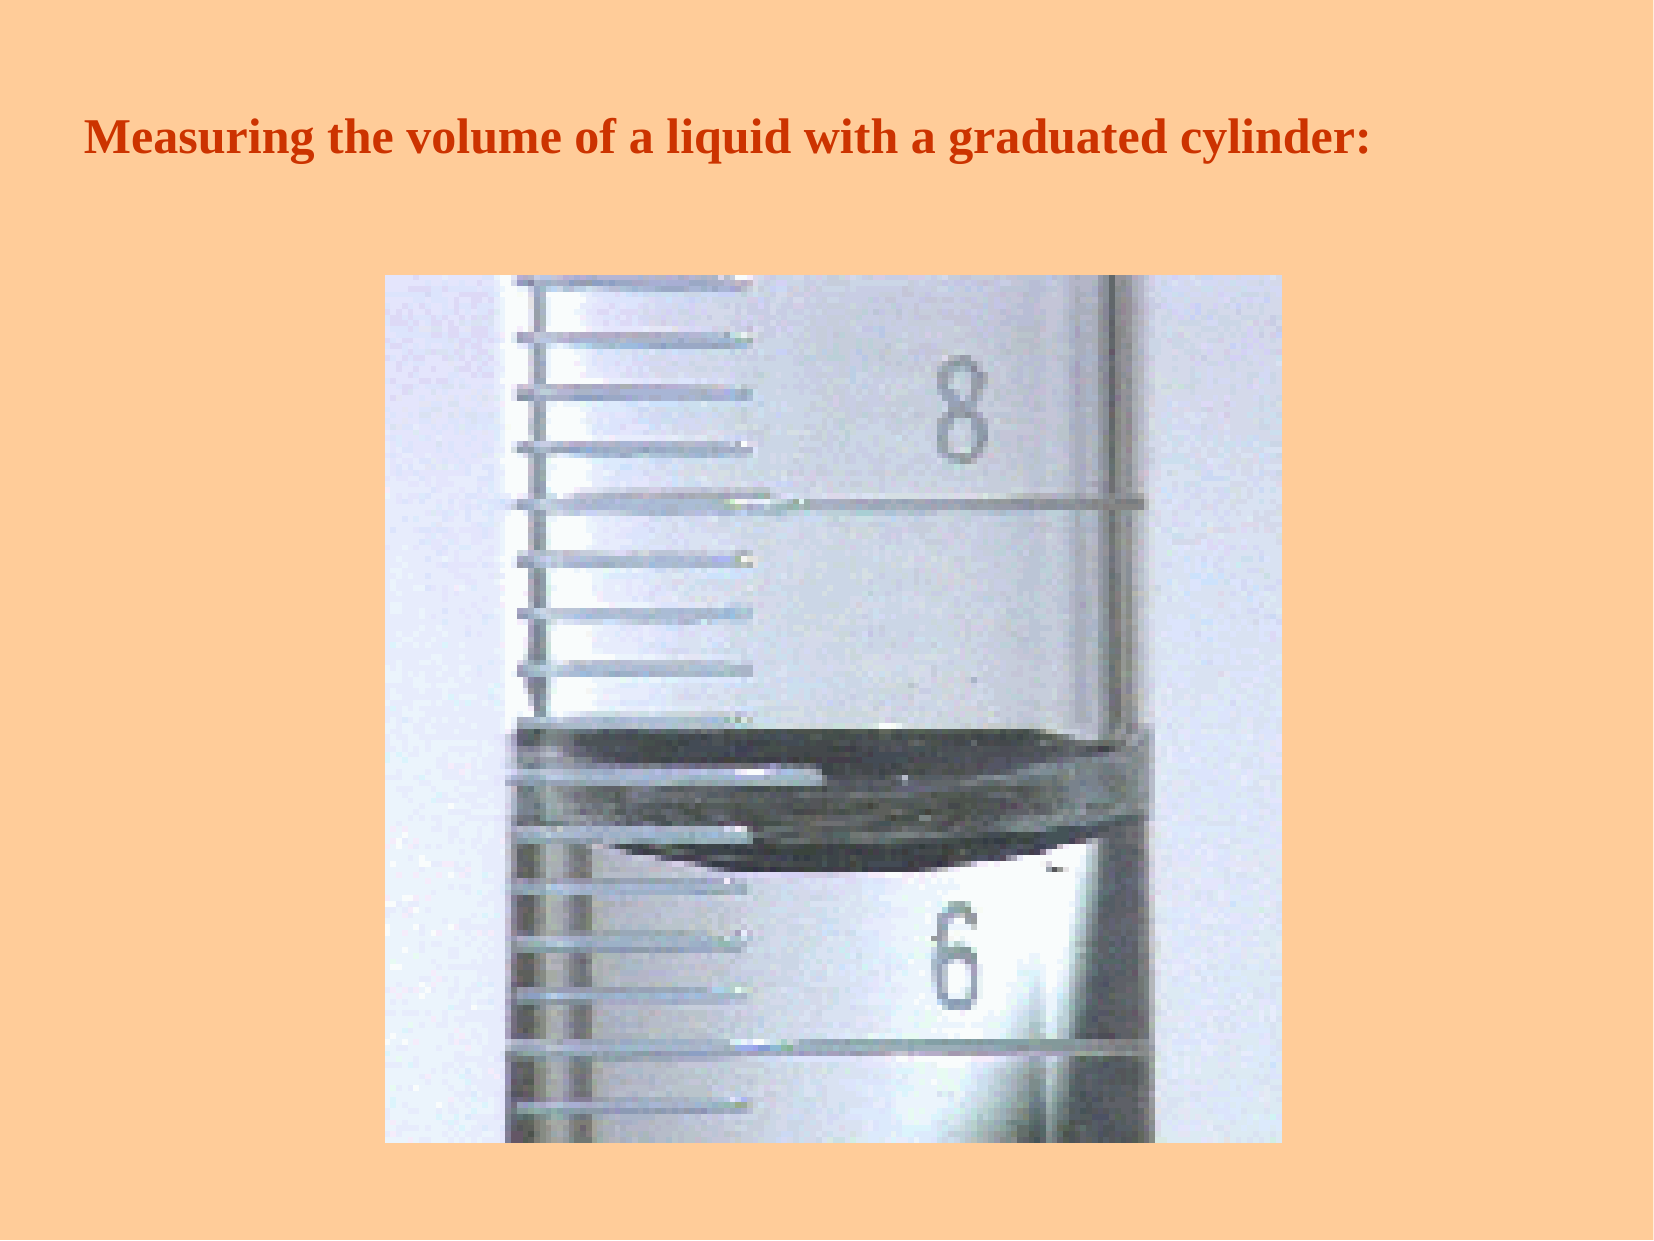

Measuring the volume of a liquid with a graduated cylinder: